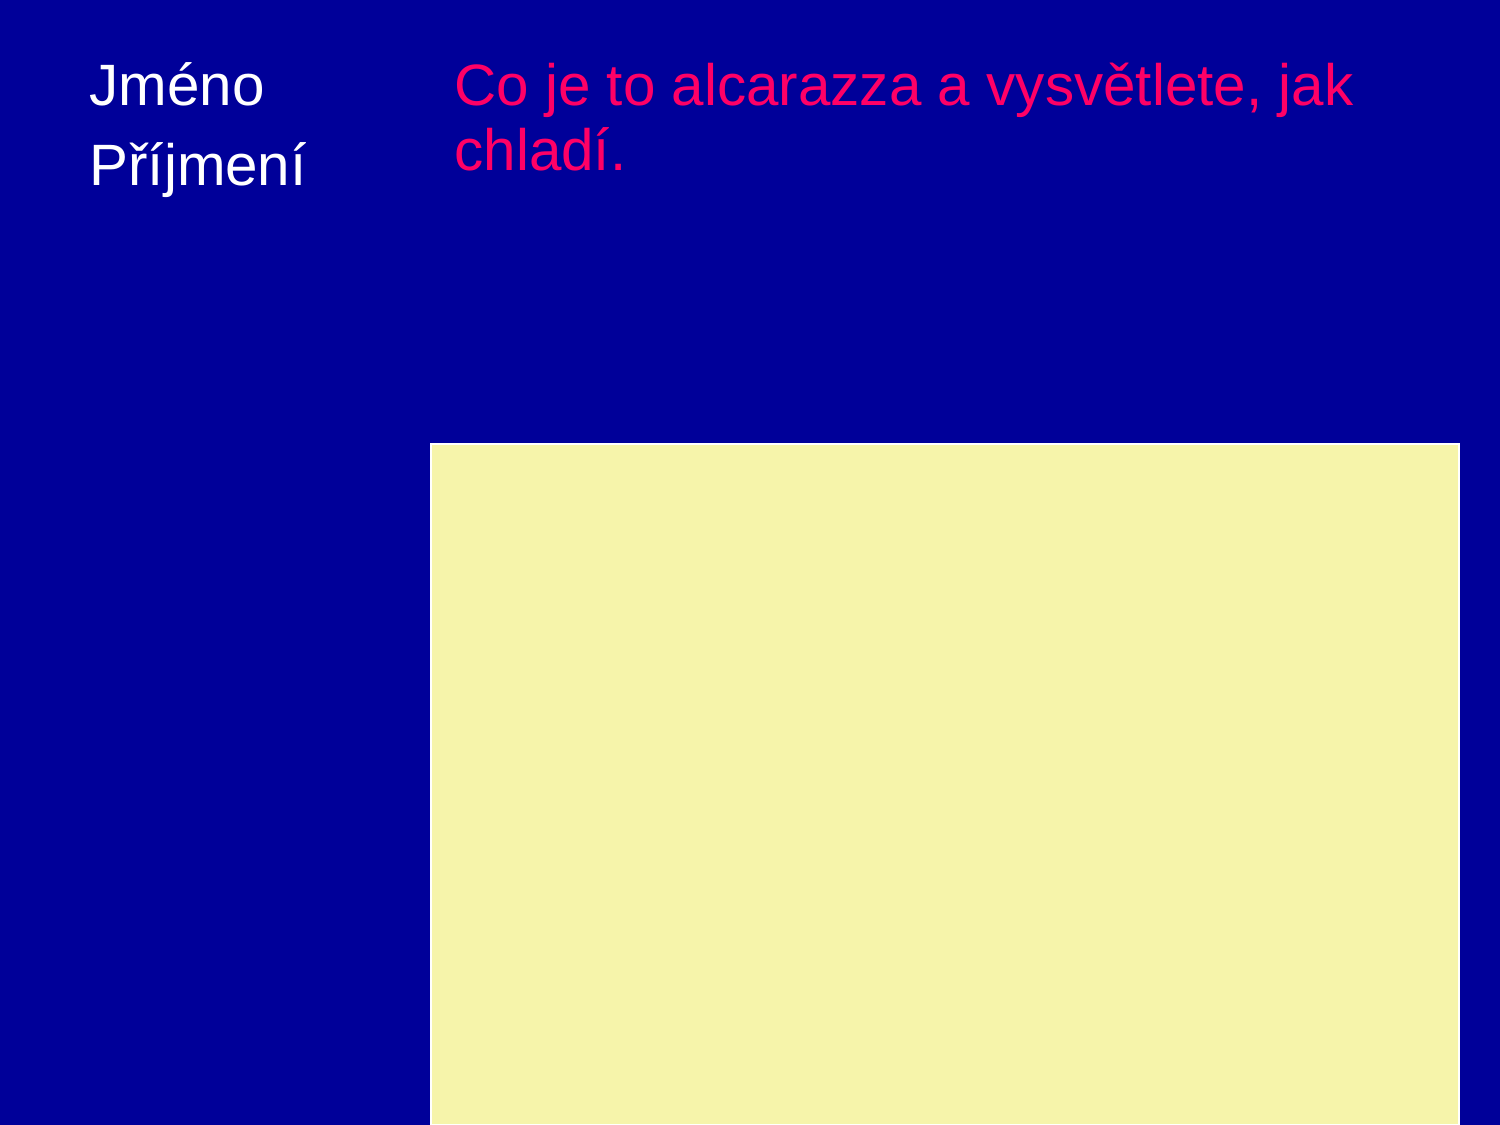

Jméno
Příjmení
Co je to alcarazza a vysvětlete, jak chladí.
Je to hliněný džbán, který se používá ve
Španělsku k uchování poživatin o teplotě nižší, než má okolní prostředí.
Kapalina prosakuje hliněnými stěnami džbánu
a na vnější straně se pomalu vypařuje. Tím
odnímá značné skupenské teplo nádobě a
kapalině v ní obsažené. Kapalina se tak
ochlazuje.